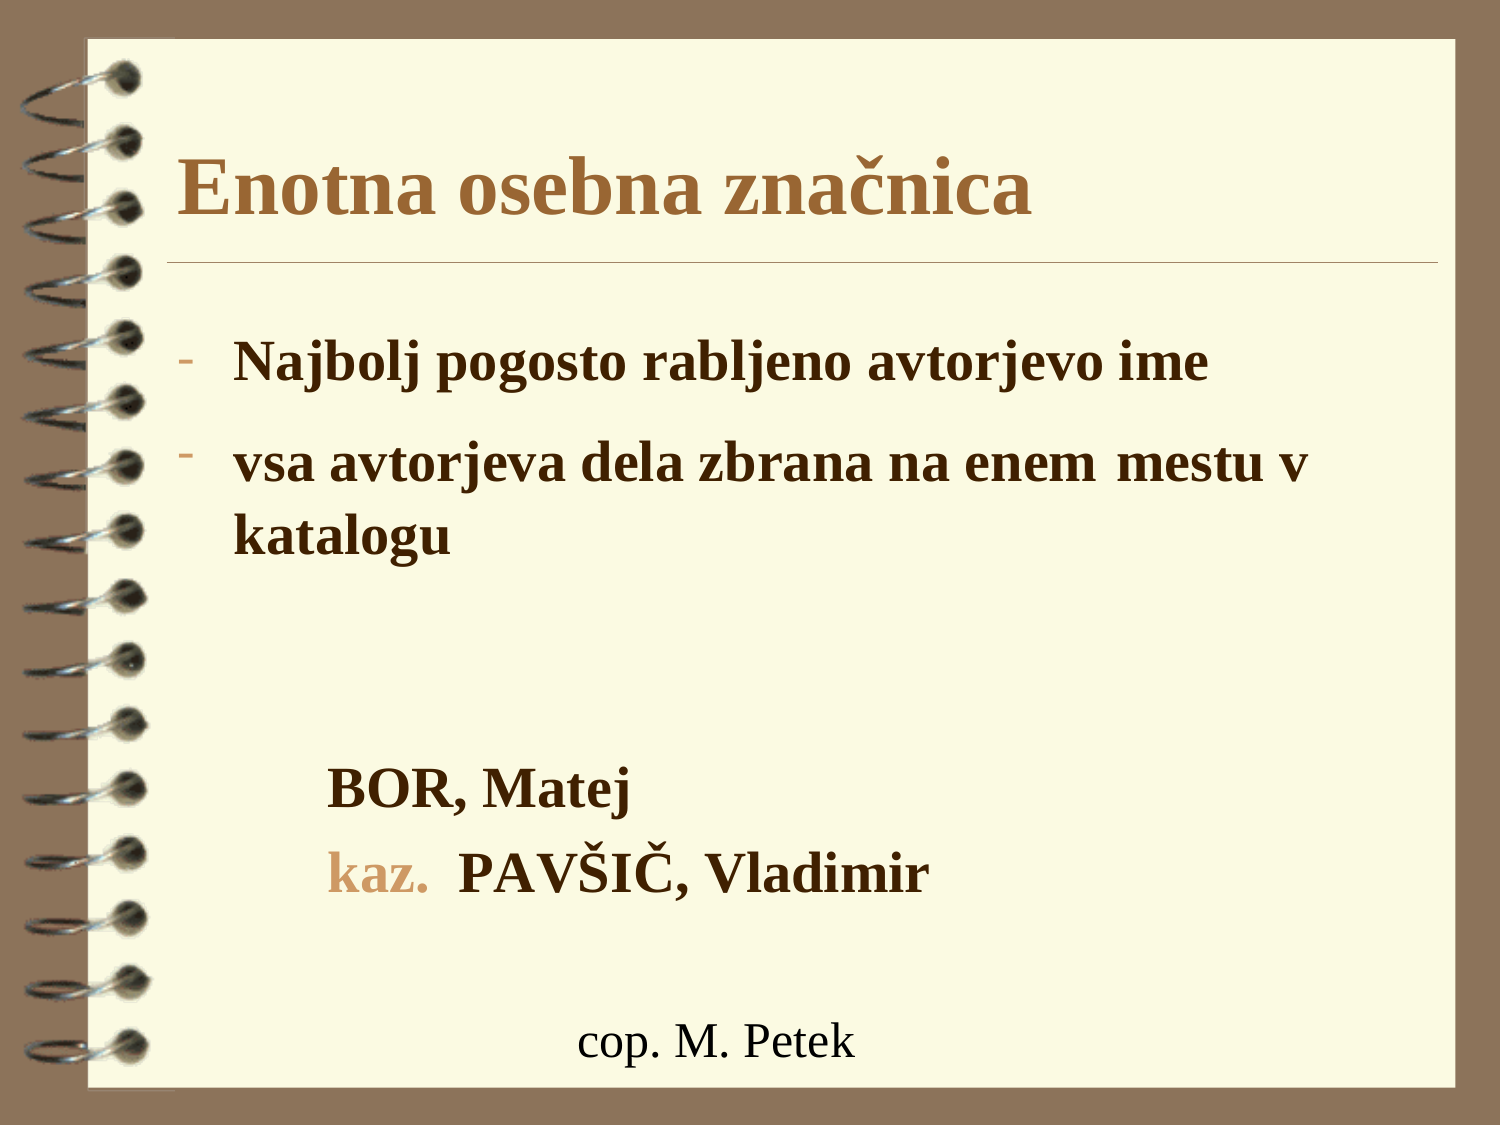

# Enotna osebna značnica
Najbolj pogosto rabljeno avtorjevo ime
vsa avtorjeva dela zbrana na enem mestu v katalogu
BOR, Matej
kaz. PAVŠIČ, Vladimir
cop. M. Petek